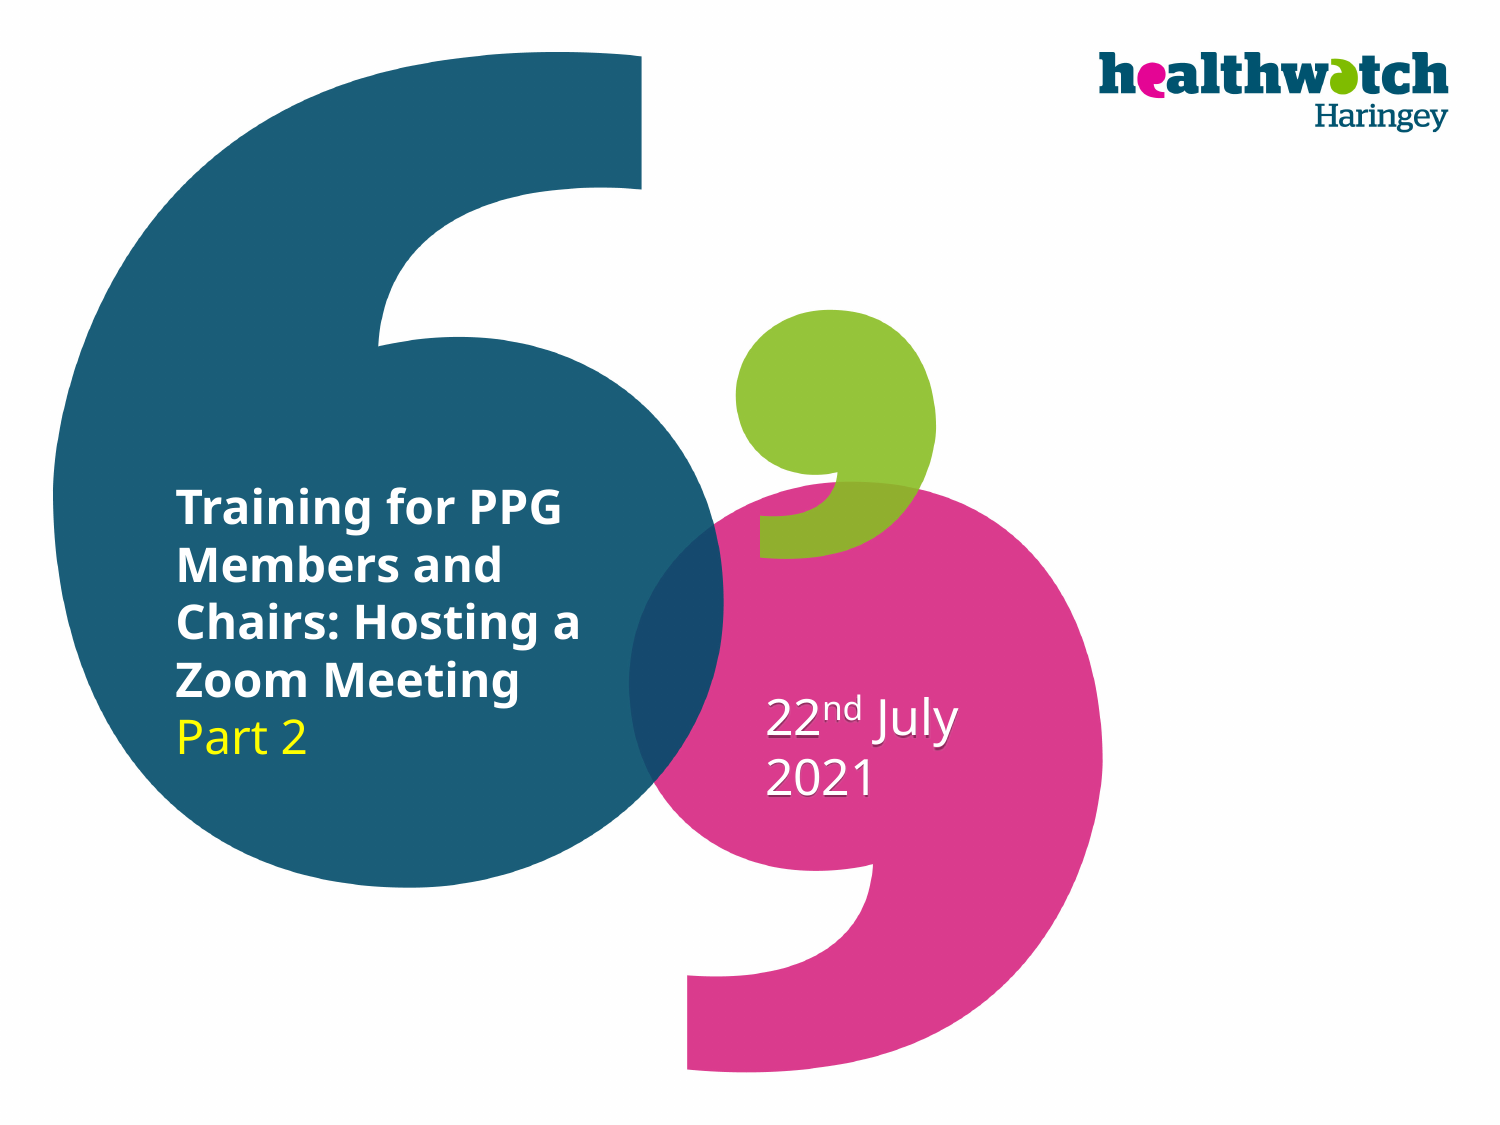

# Training for PPG Members and Chairs: Hosting a Zoom Meeting Part 2
22nd July 2021